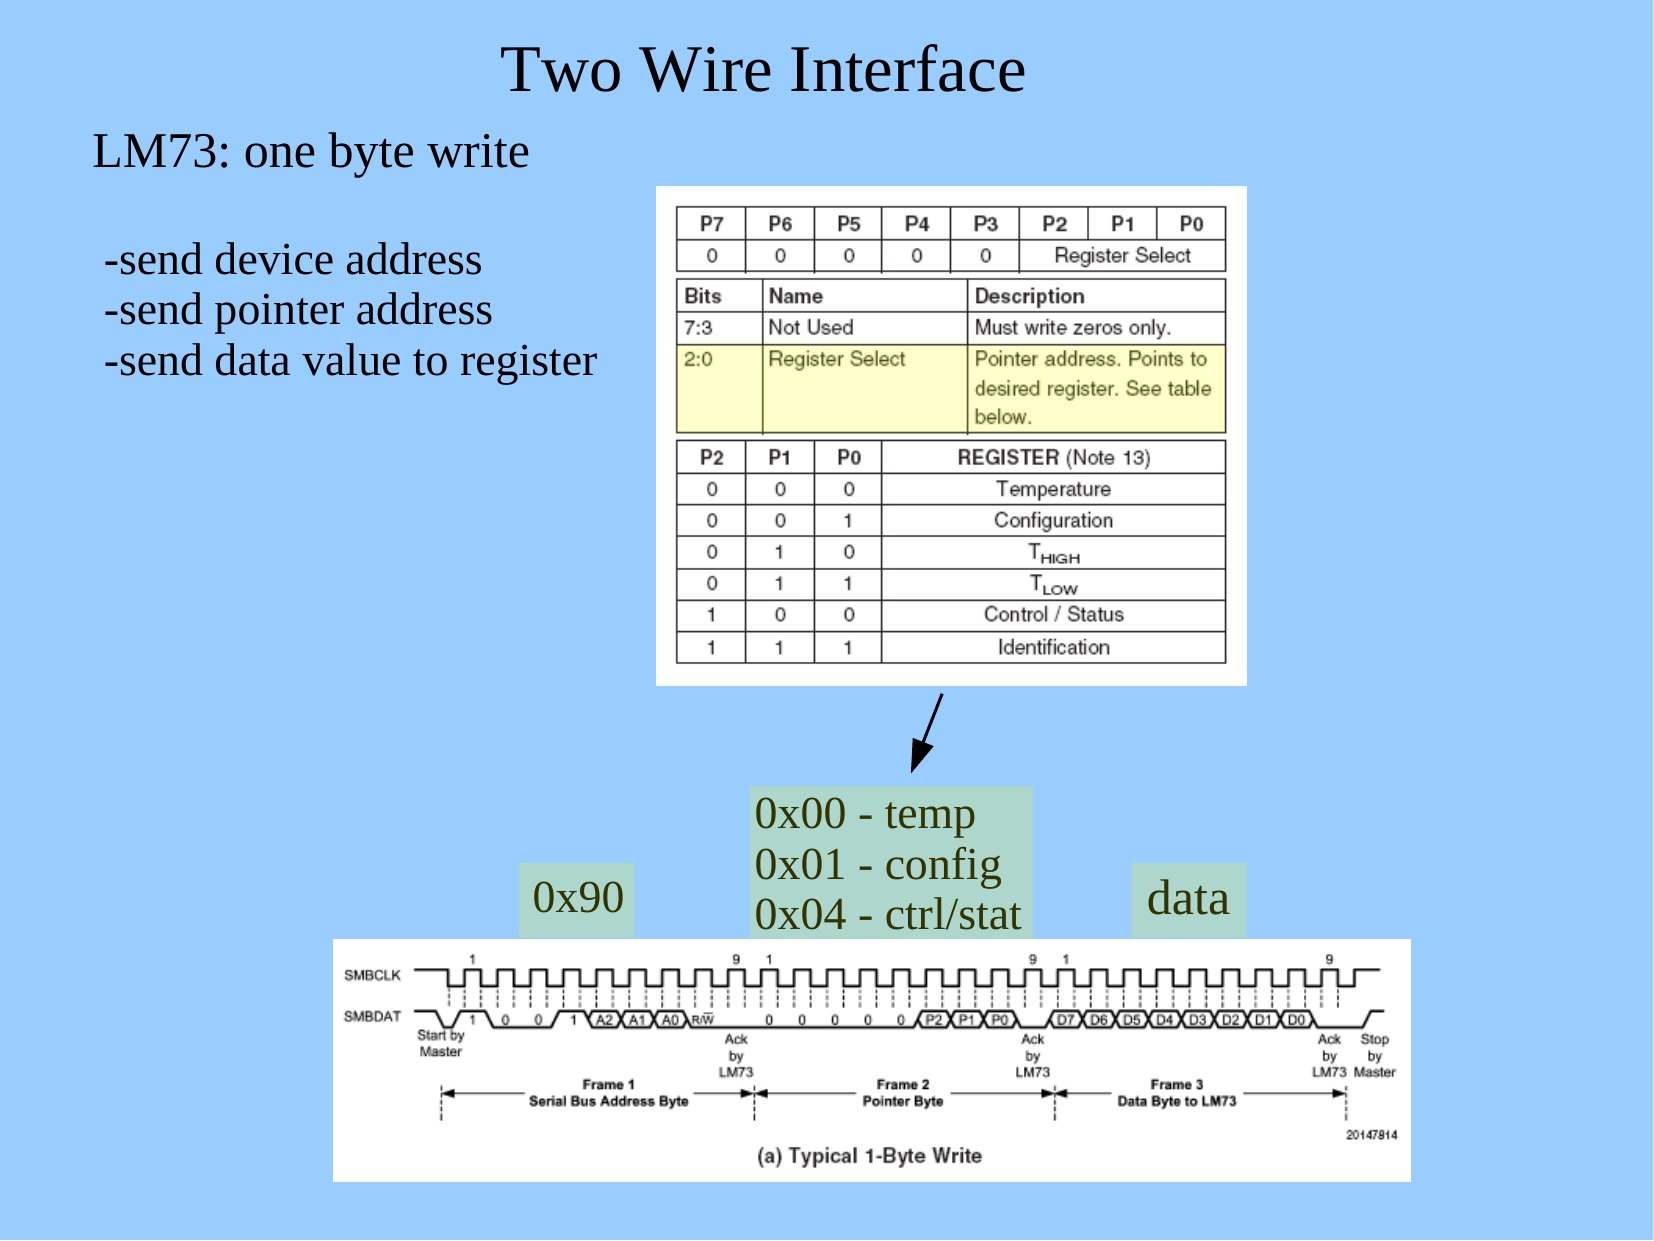

Two Wire Interface
LM73: one byte write
 -send device address
 -send pointer address
 -send data value to register
0x00 - temp
0x01 - config
0x04 - ctrl/stat
data
0x90